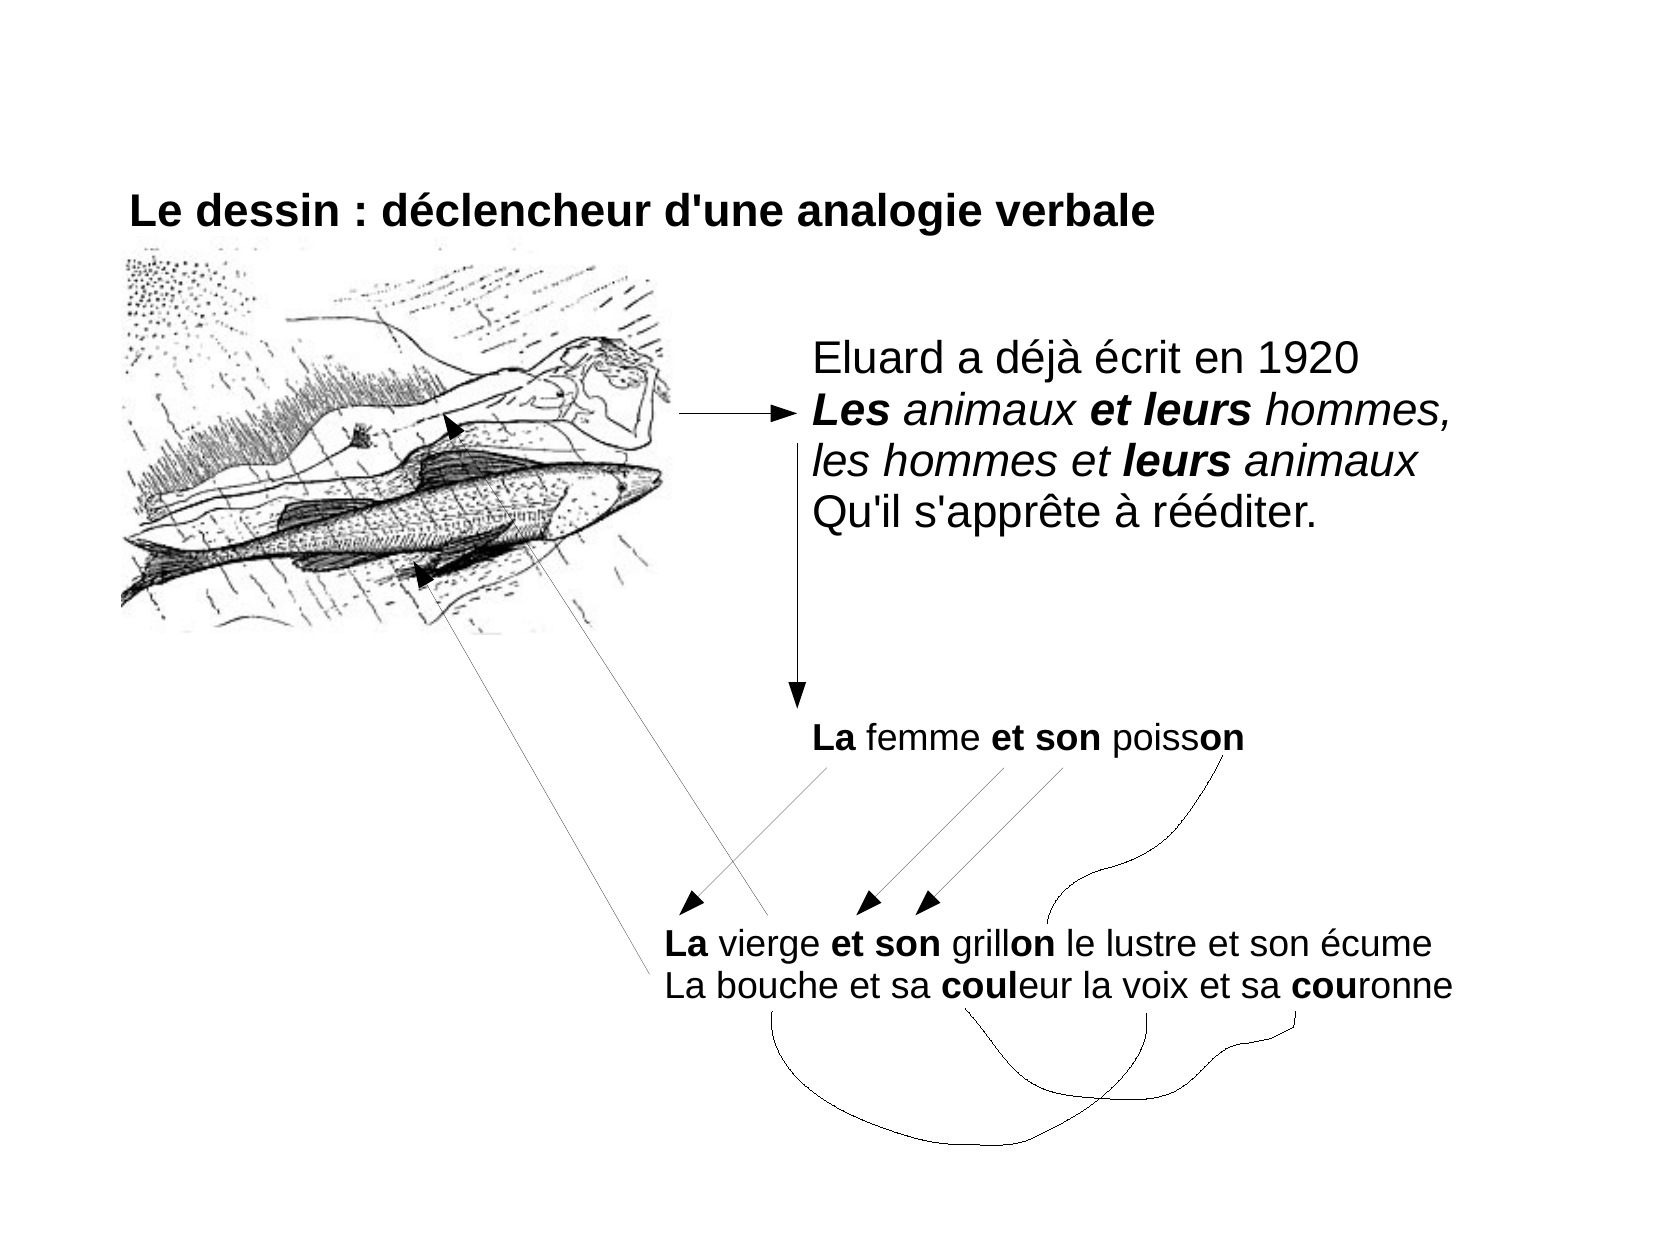

Le dessin : déclencheur d'une analogie verbale
Eluard a déjà écrit en 1920
Les animaux et leurs hommes, les hommes et leurs animaux
Qu'il s'apprête à rééditer.
La femme et son poisson
La vierge et son grillon le lustre et son écume
La bouche et sa couleur la voix et sa couronne